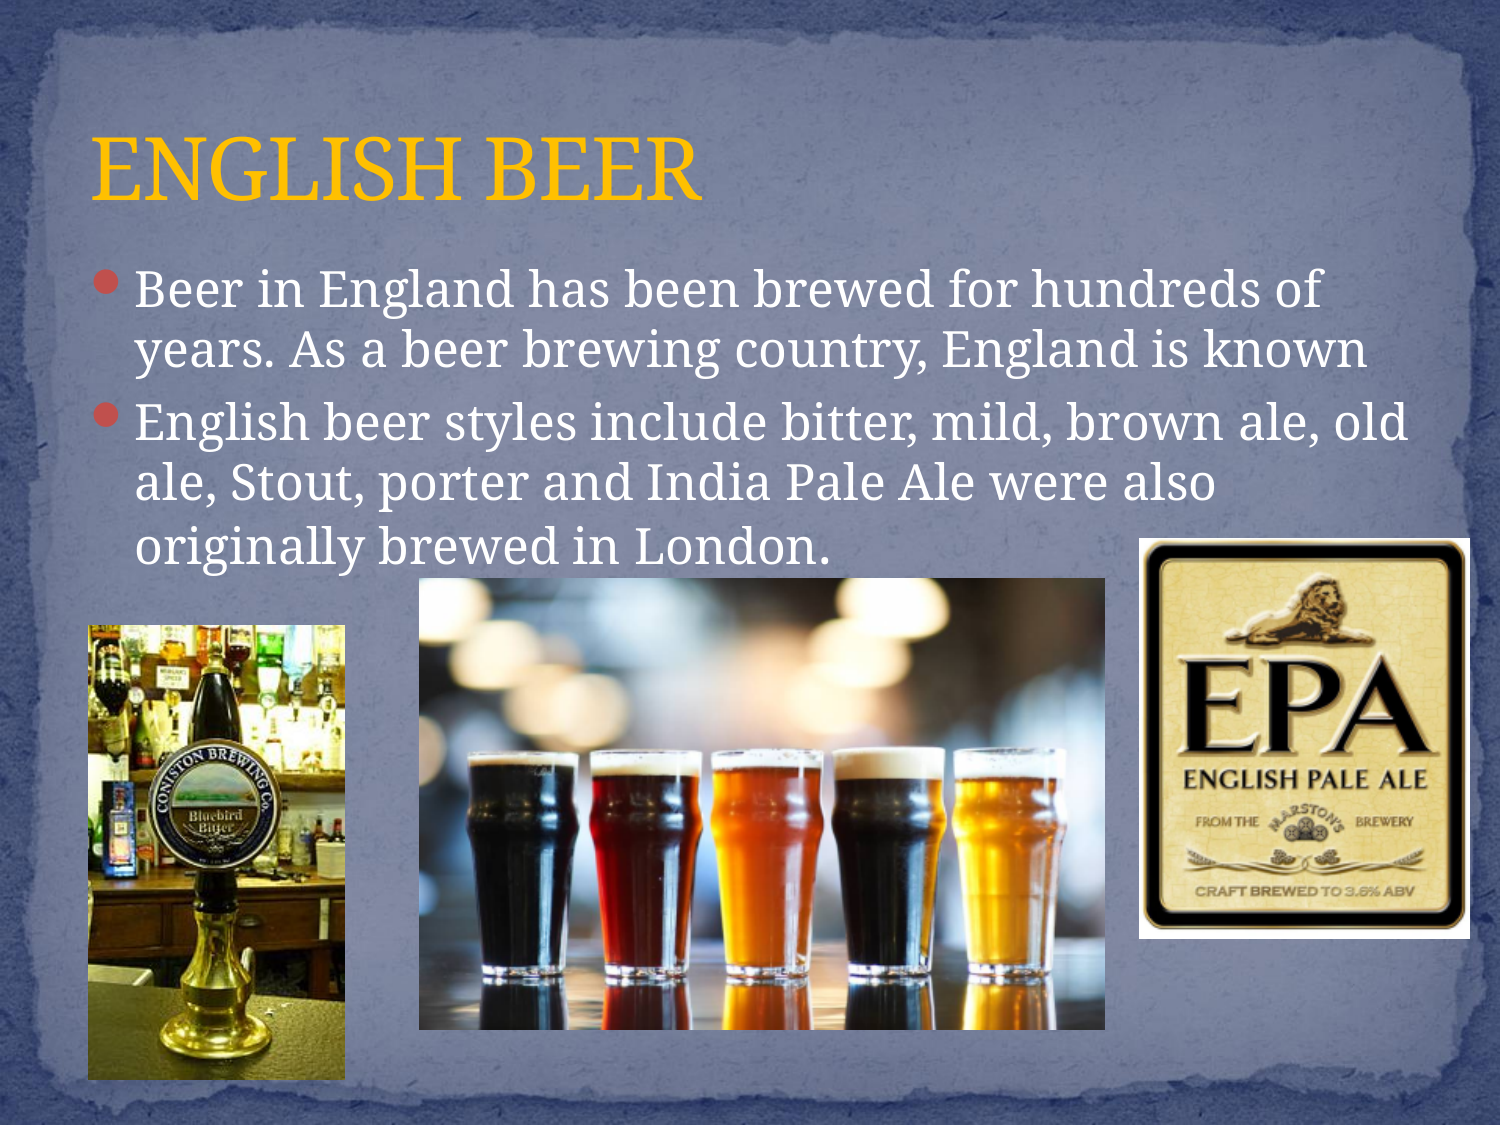

ENGLISH BEER
# Beer in England has been brewed for hundreds of years. As a beer brewing country, England is known
English beer styles include bitter, mild, brown ale, old ale, Stout, porter and India Pale Ale were also originally brewed in London.